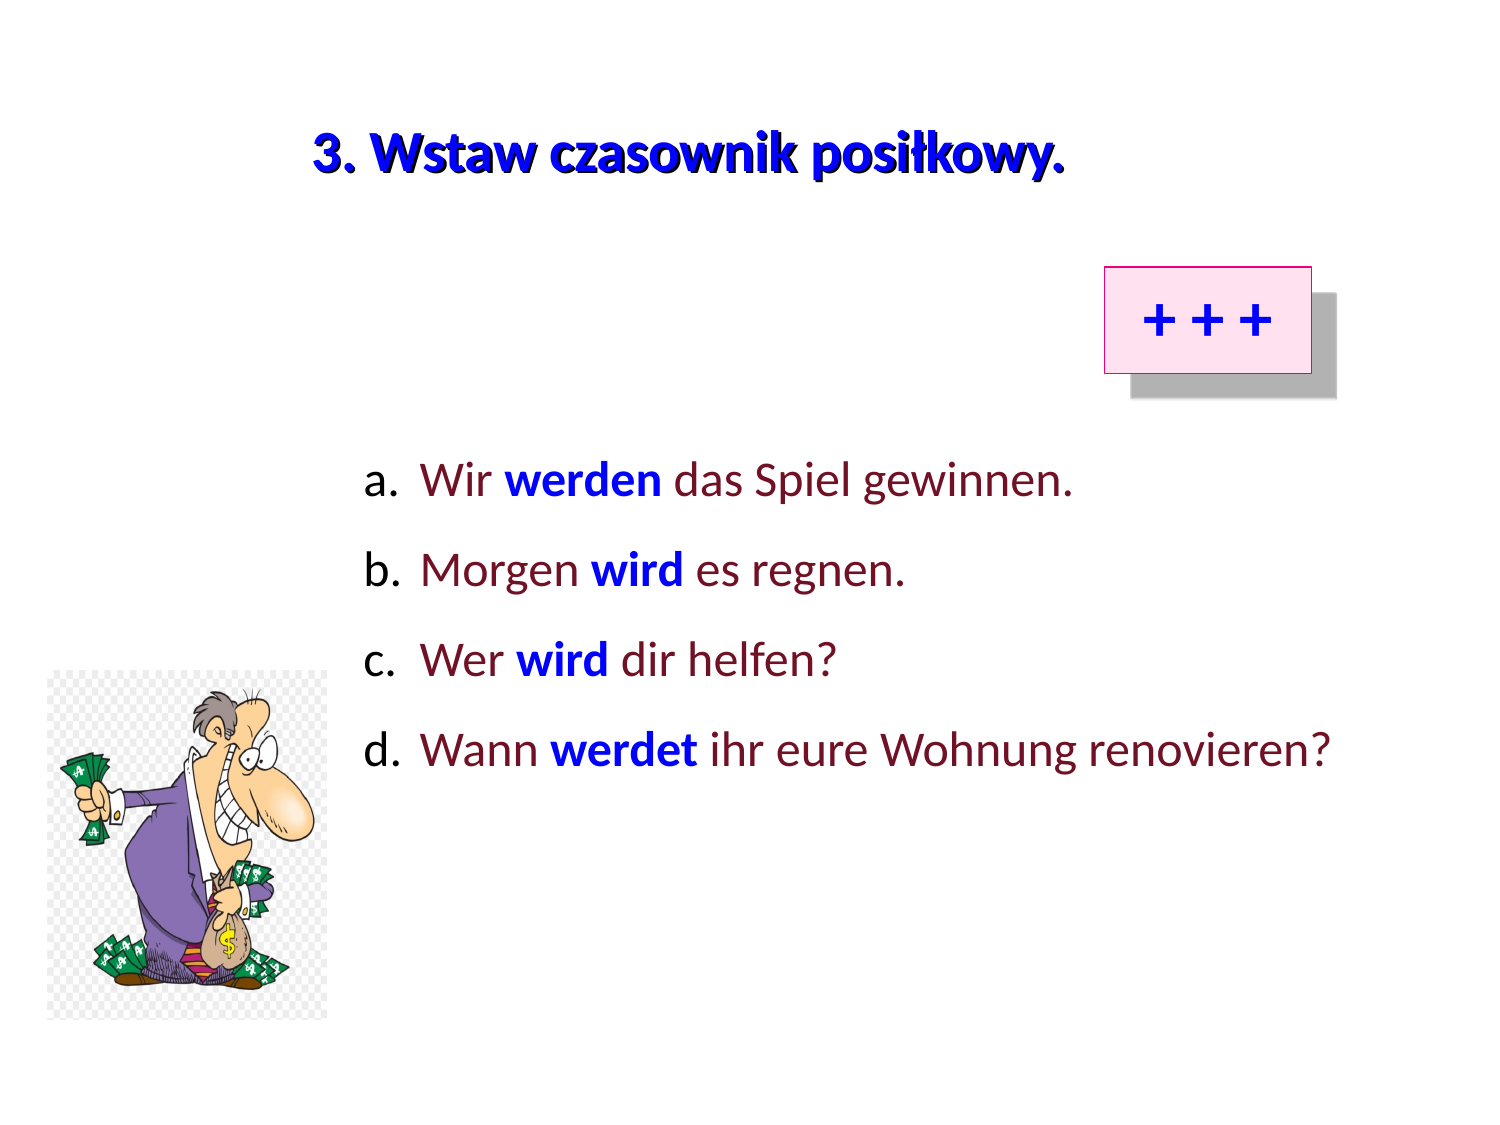

3. Wstaw czasownik posiłkowy.
+ + +
Wir werden das Spiel gewinnen.
Morgen wird es regnen.
Wer wird dir helfen?
Wann werdet ihr eure Wohnung renovieren?